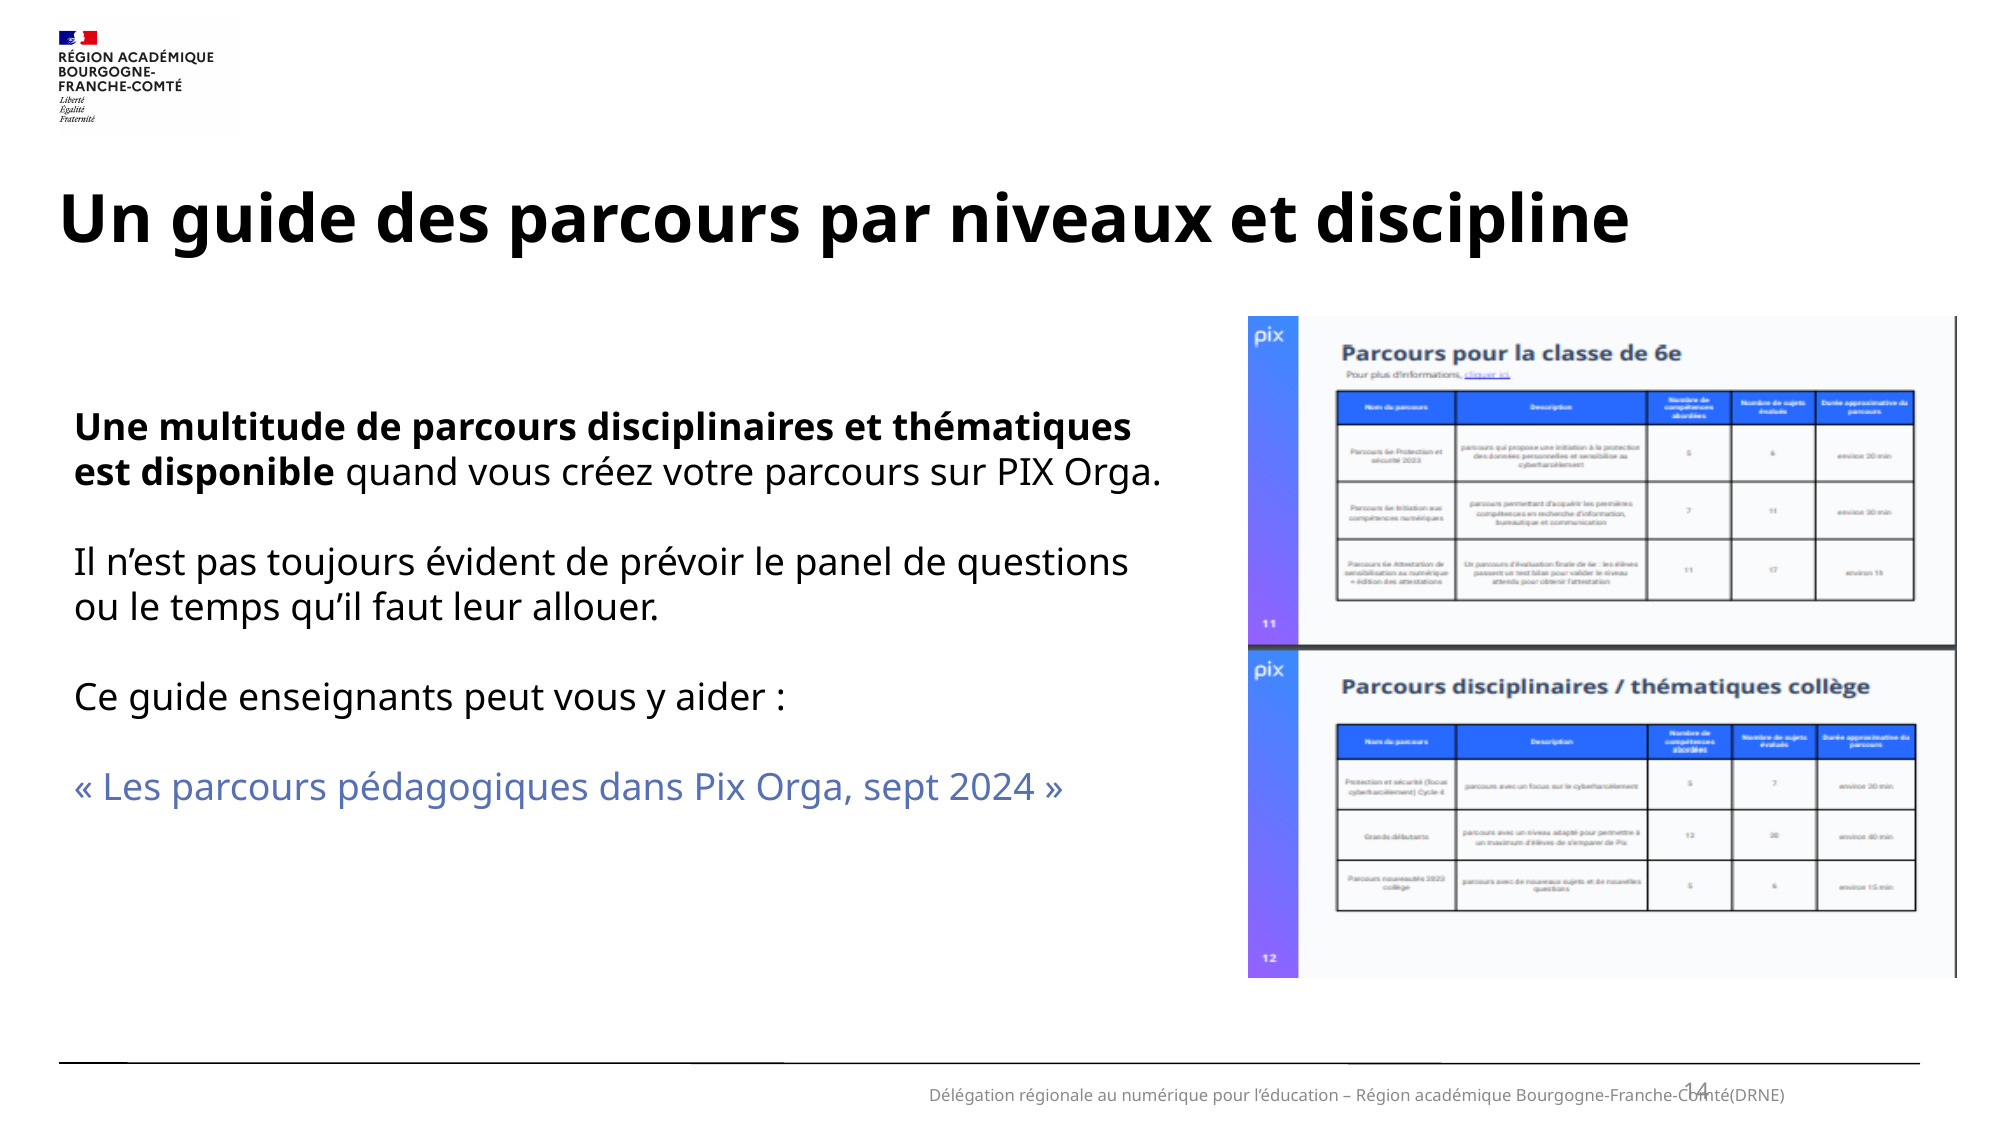

# Un guide des parcours par niveaux et discipline
Une multitude de parcours disciplinaires et thématiques est disponible quand vous créez votre parcours sur PIX Orga.
Il n’est pas toujours évident de prévoir le panel de questions ou le temps qu’il faut leur allouer.
Ce guide enseignants peut vous y aider :
« Les parcours pédagogiques dans Pix Orga, sept 2024 »
Délégation régionale au numérique pour l’éducation – Région académique Bourgogne-Franche-Comté(DRNE)